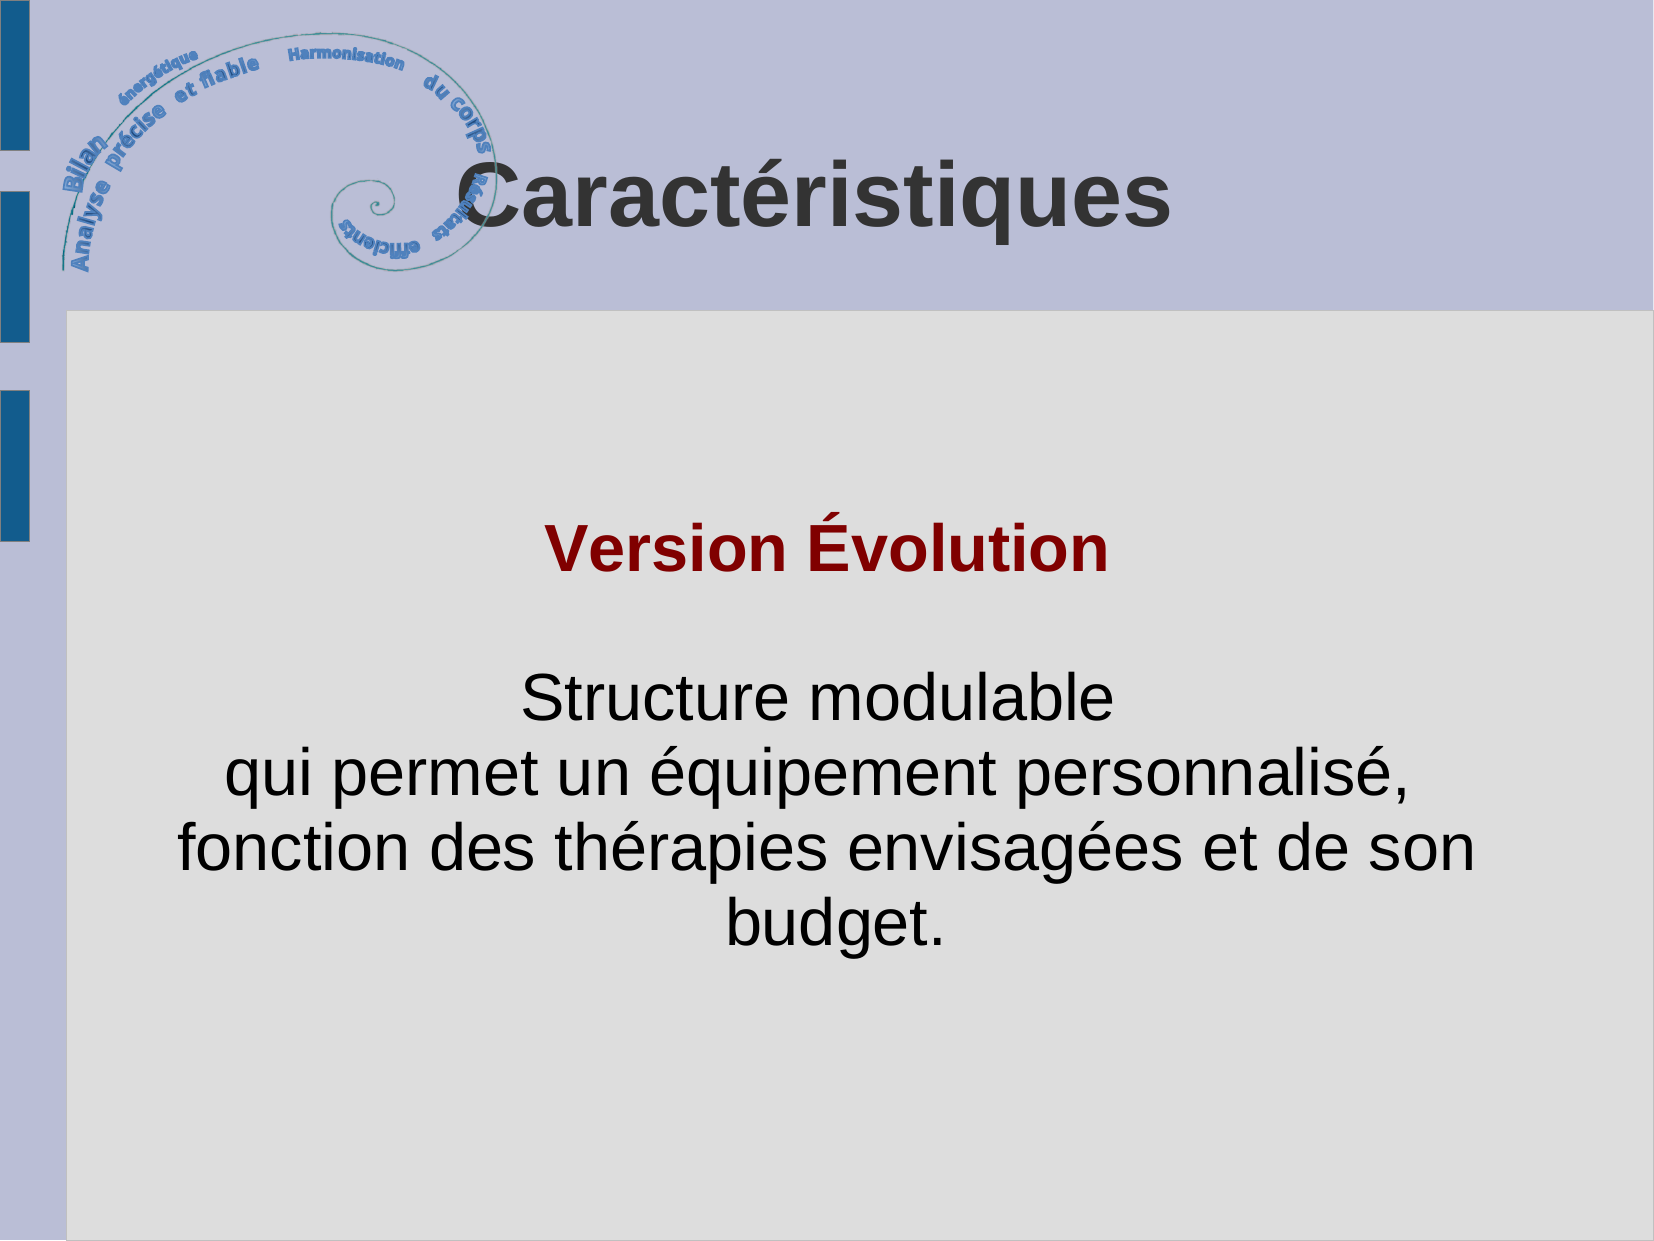

Harmonisation
énergétique
fiable
du
et
corps
précise
Bilan
Résultats
efficients
Analyse
# Caractéristiques
Version Évolution
Structure modulable
qui permet un équipement personnalisé,
fonction des thérapies envisagées et de son budget.